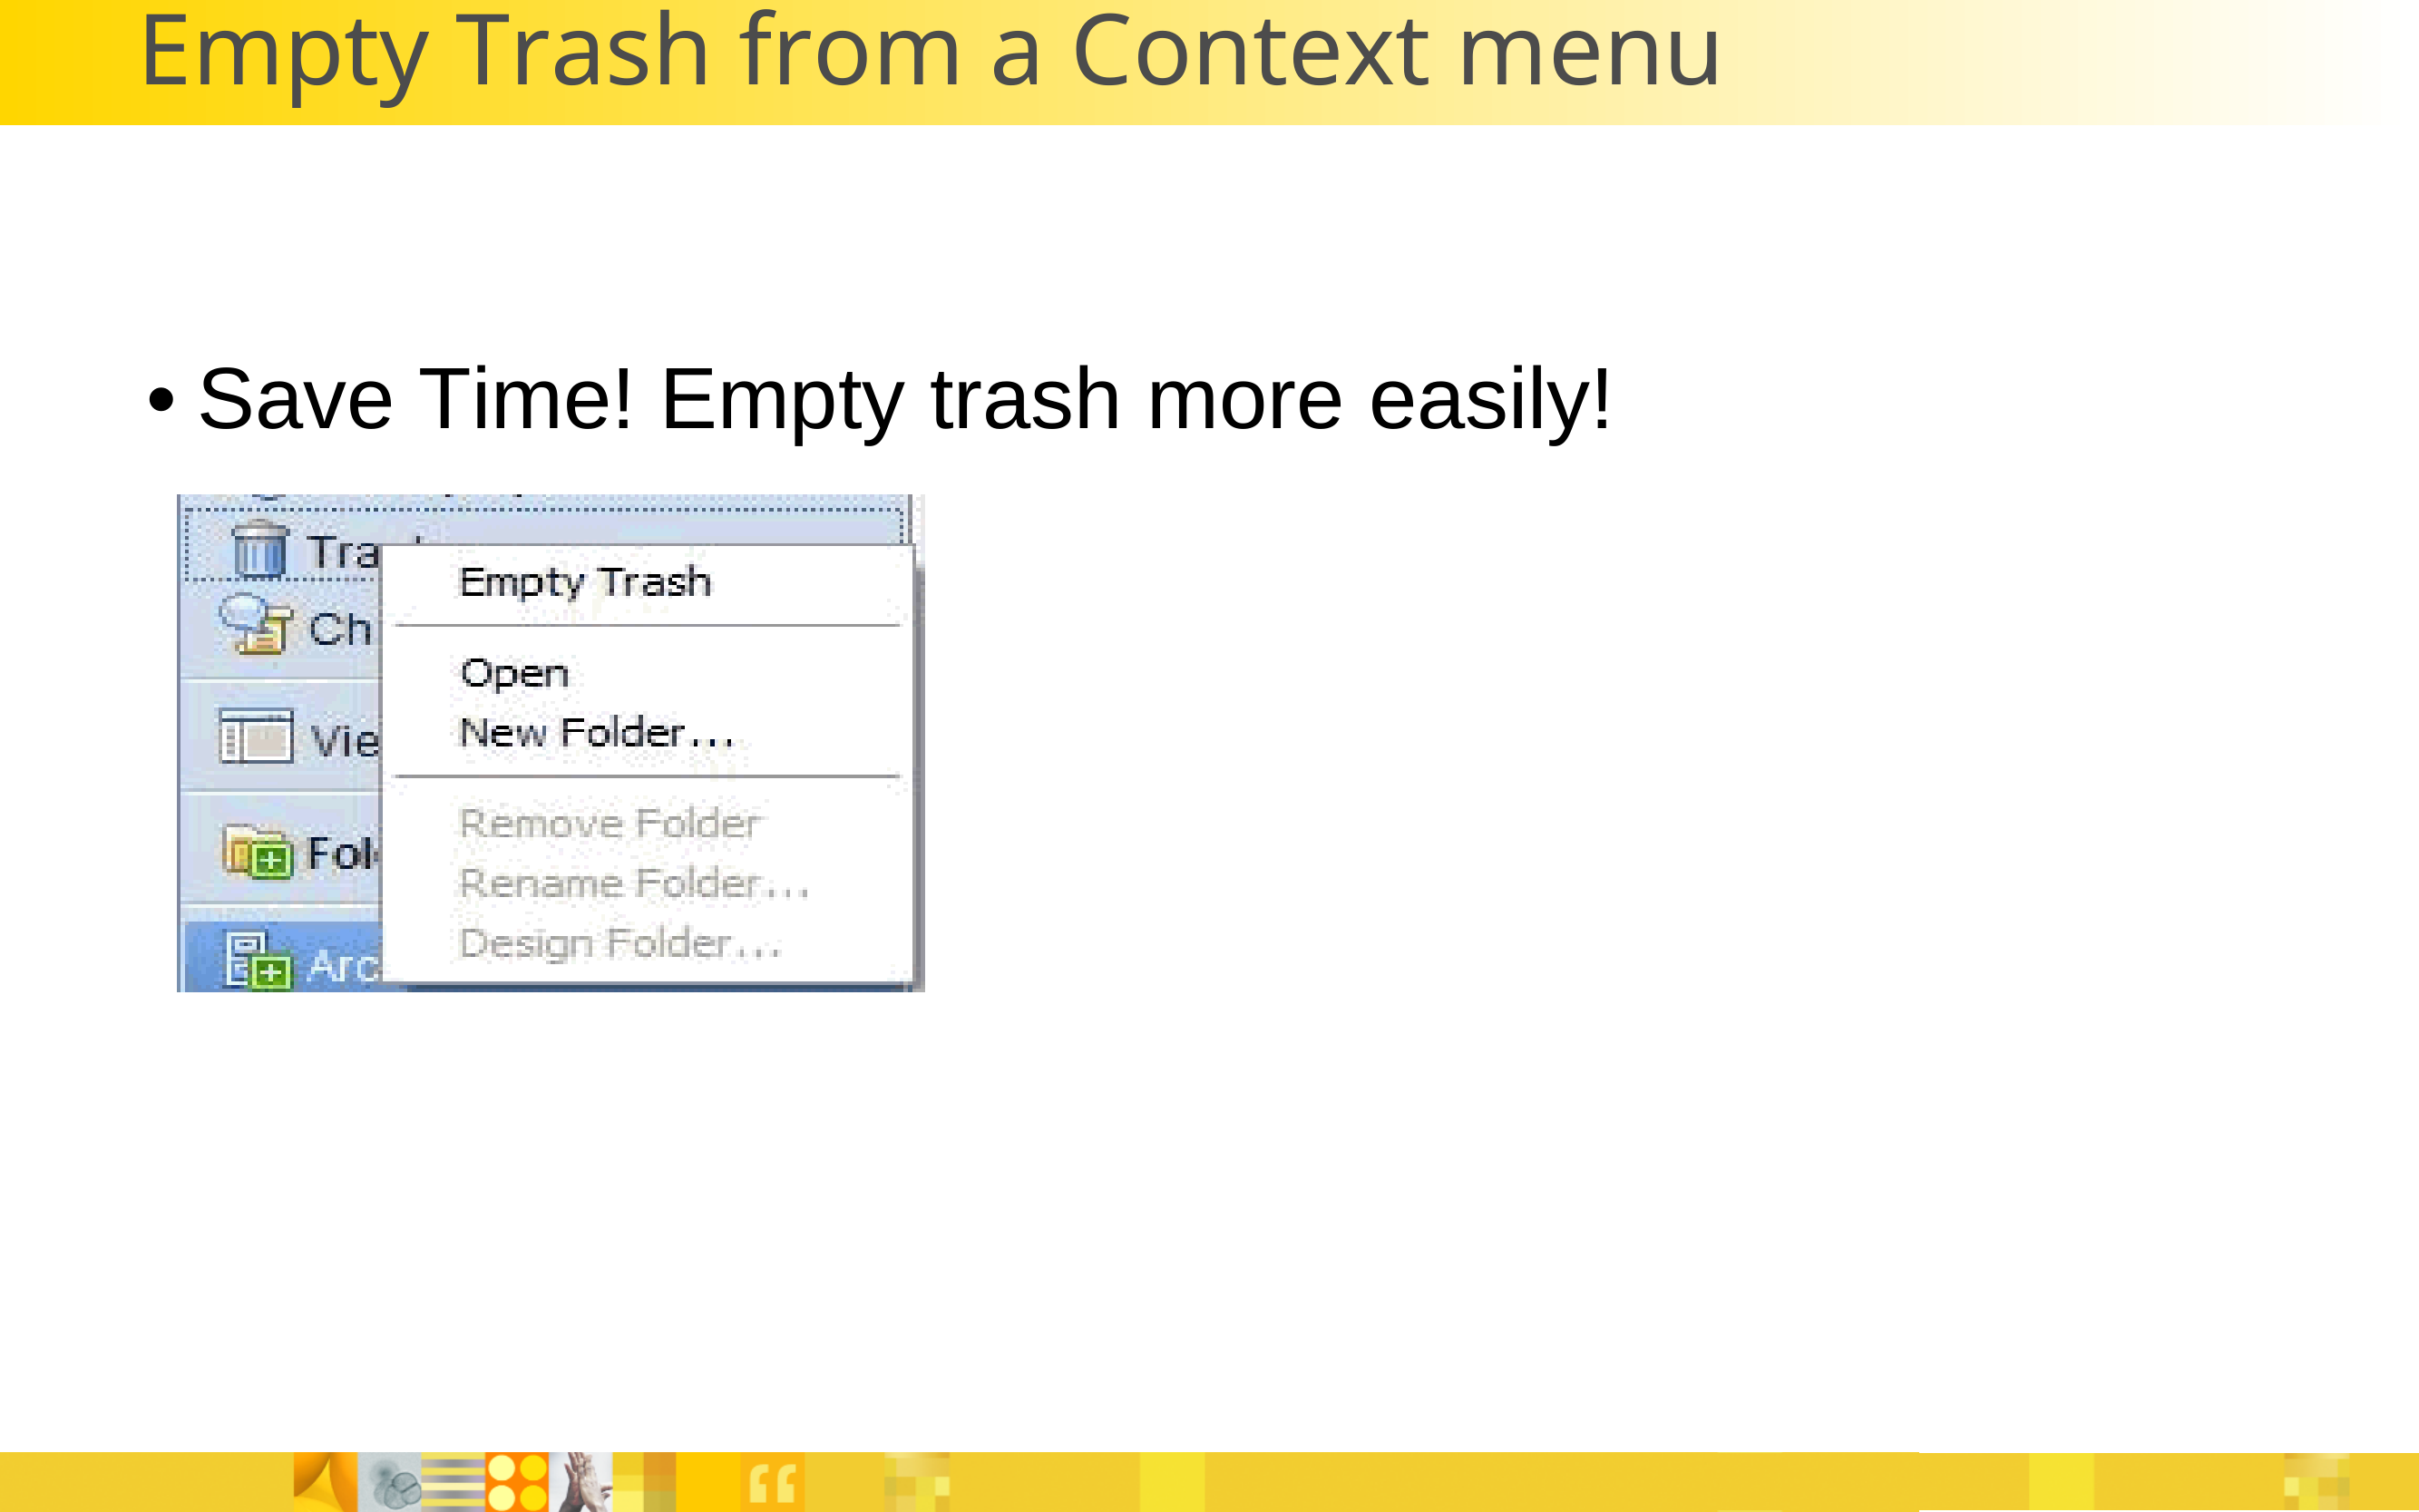

# Empty Trash from a Context menu
Save Time! Empty trash more easily!